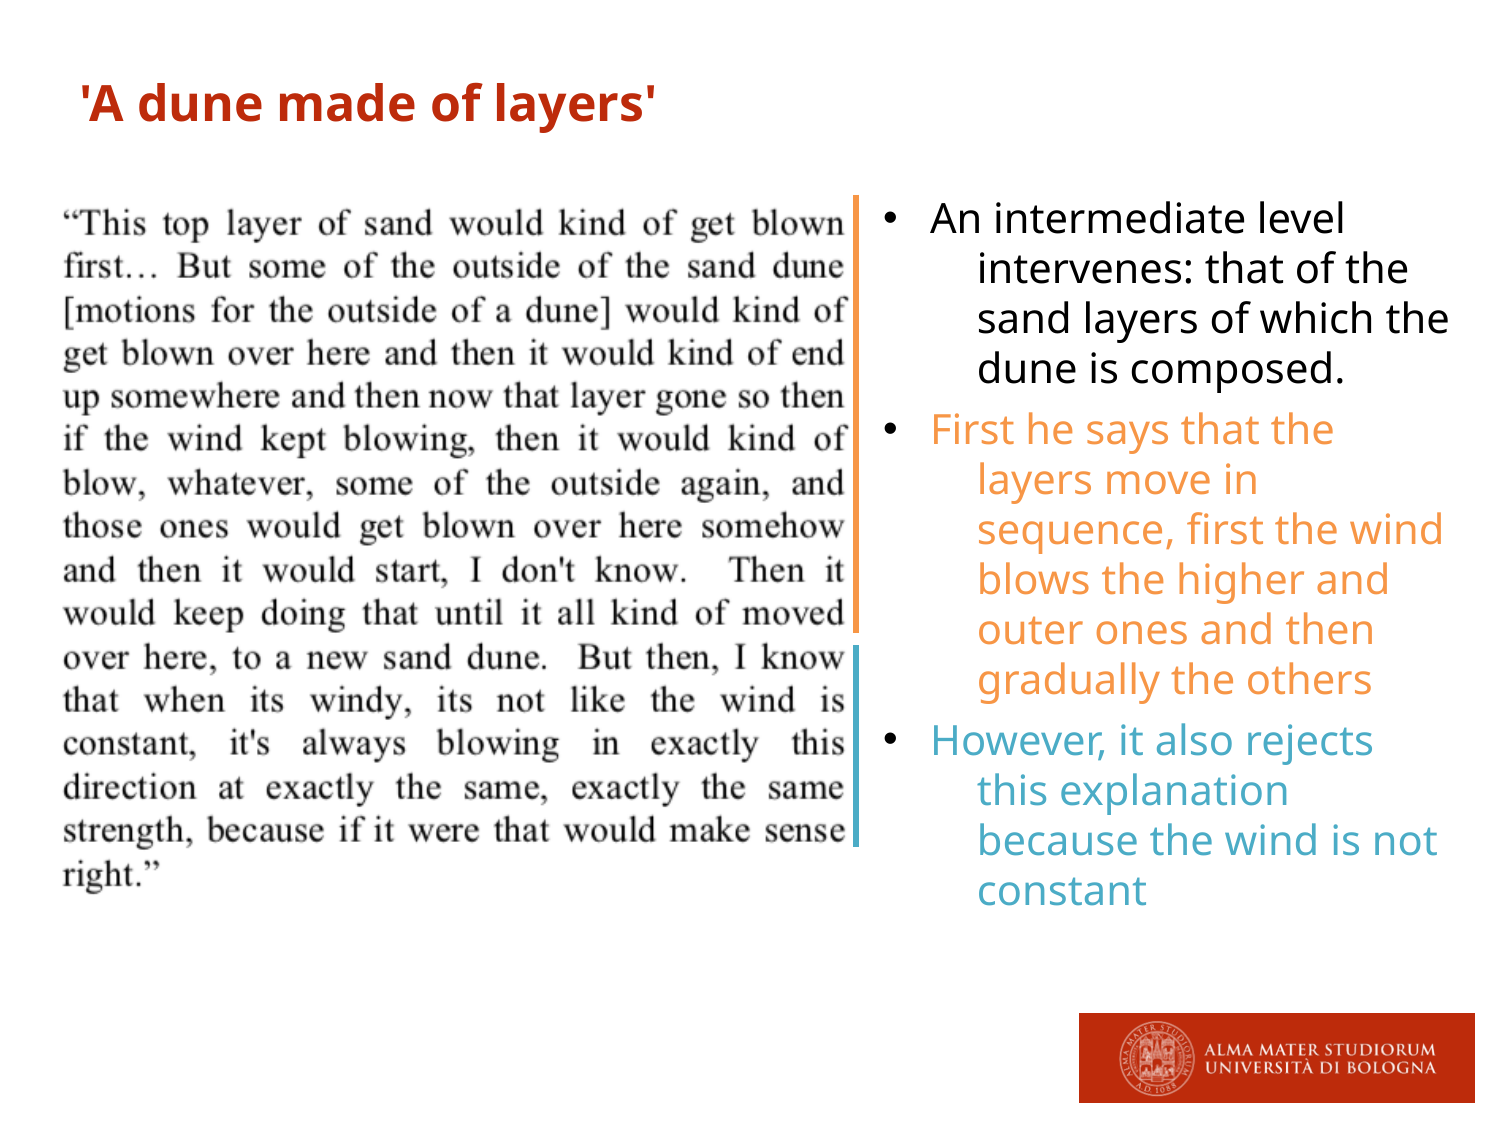

# 'A dune made of layers'
An intermediate level intervenes: that of the sand layers of which the dune is composed.
First he says that the layers move in sequence, first the wind blows the higher and outer ones and then gradually the others
However, it also rejects this explanation because the wind is not constant